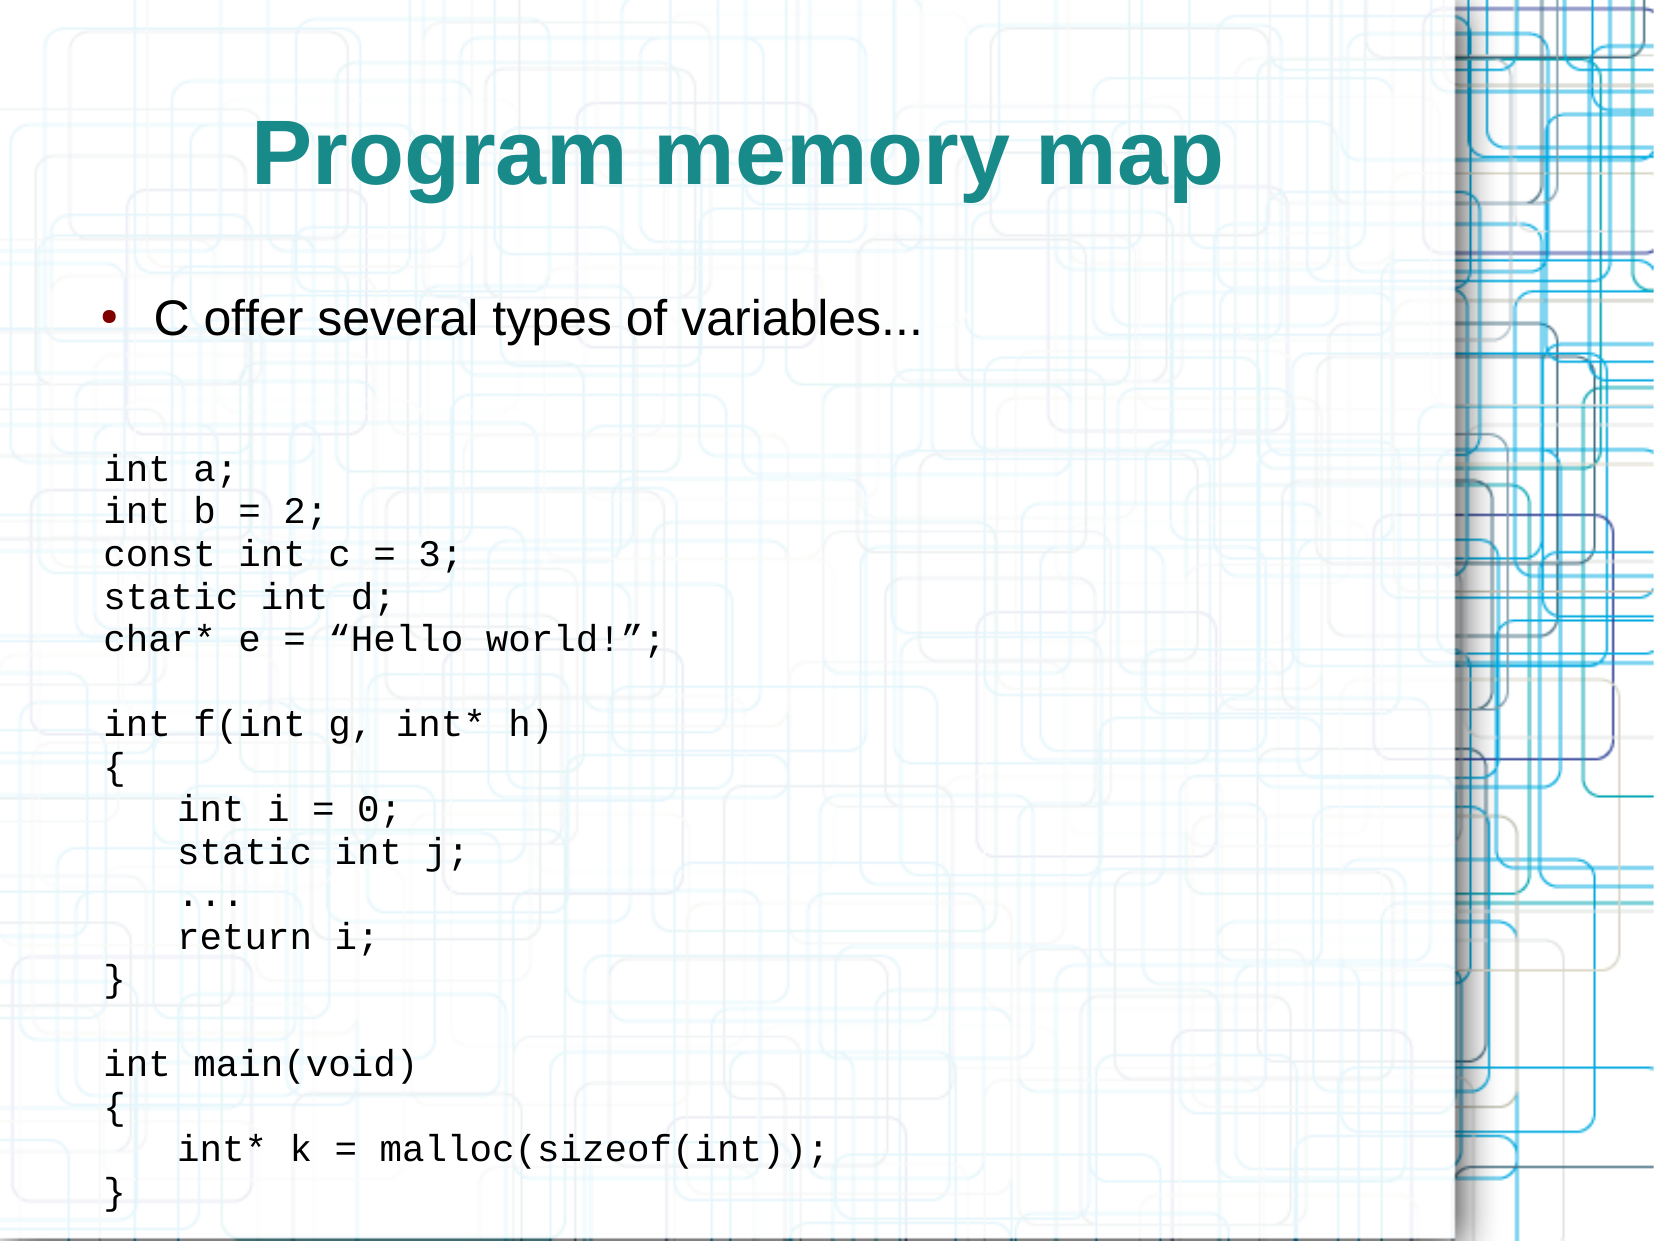

# Program memory map
C offer several types of variables...
int a;
int b = 2;
const int c = 3;
static int d;
char* e = “Hello world!”;
int f(int g, int* h)
{
	int i = 0;
	static int j;
	...
	return i;
}
int main(void)
{
	int* k = malloc(sizeof(int));
}